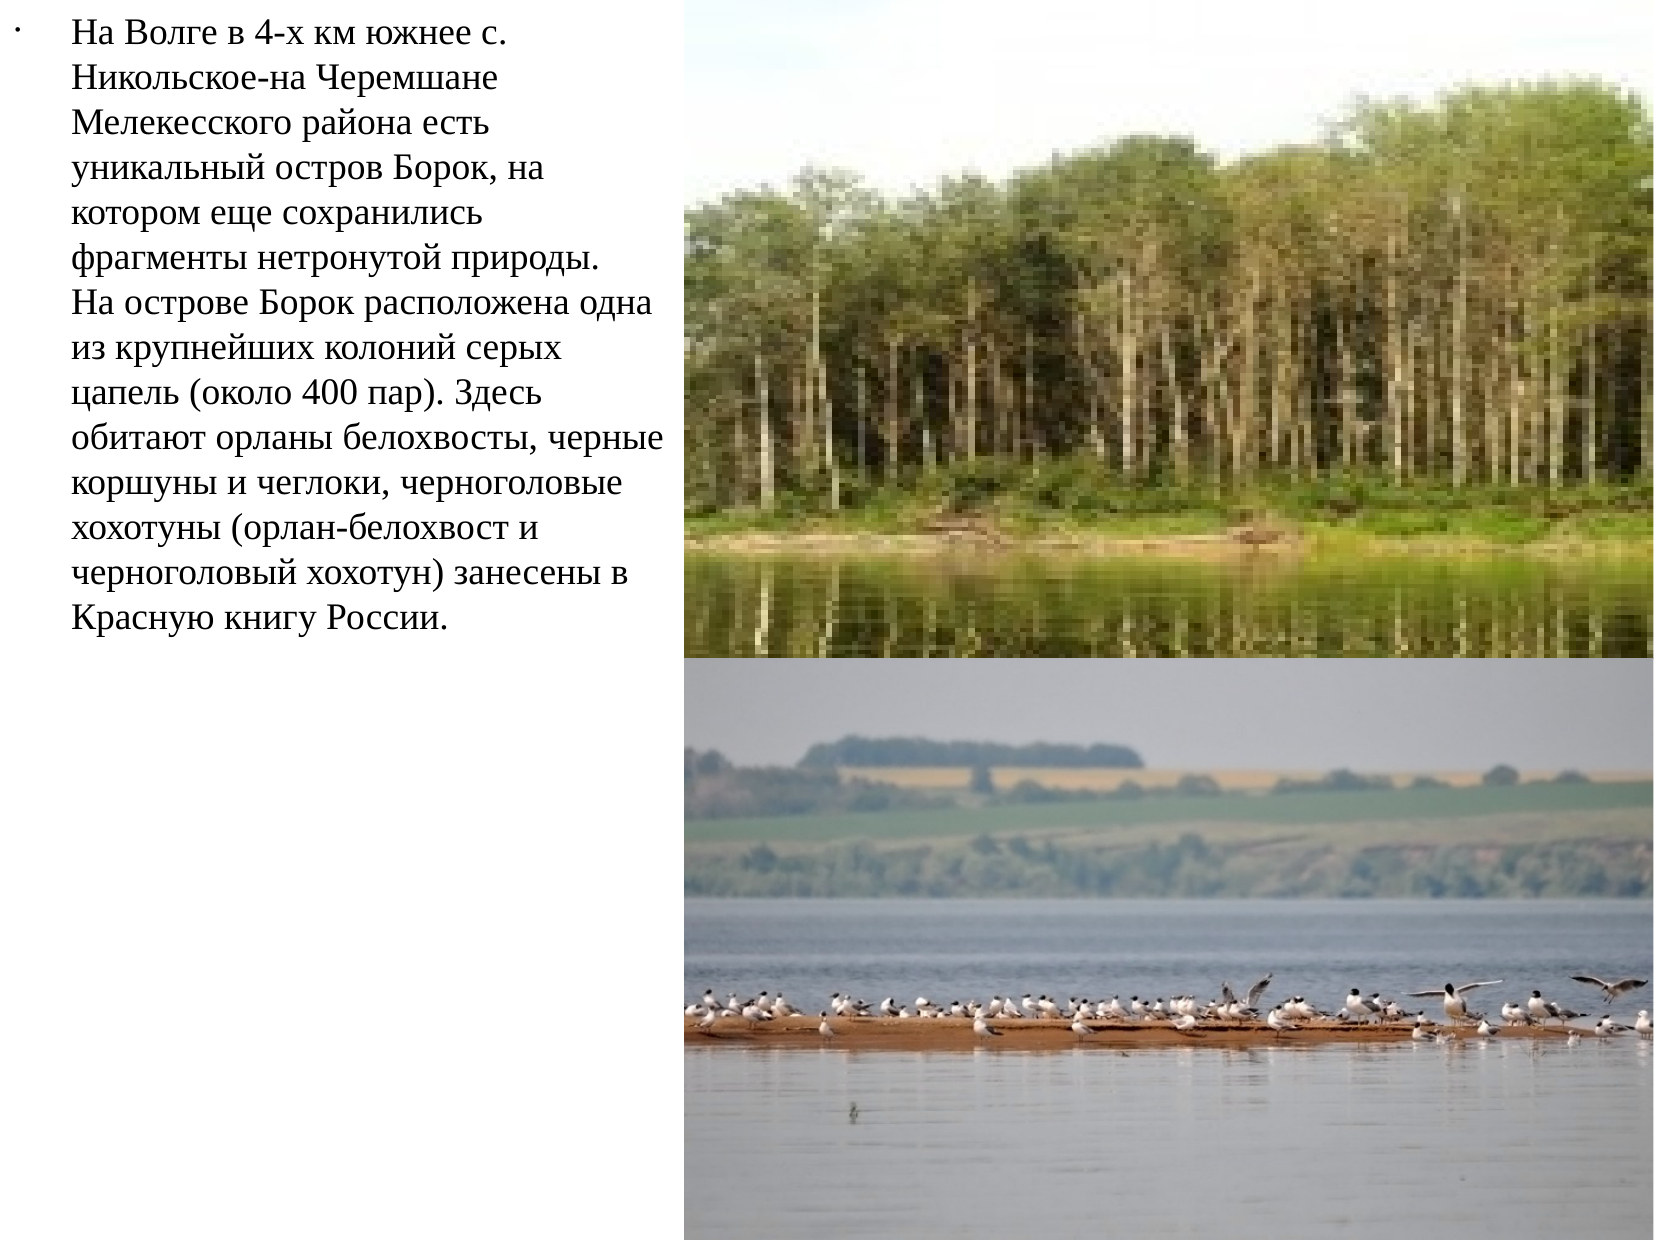

# На Волге в 4-х км южнее с. Никольское-на Черемшане Мелекесского района есть уникальный остров Борок, на котором еще сохранились фрагменты нетронутой природы. На острове Борок расположена одна из крупнейших колоний серых цапель (около 400 пар). Здесь обитают орланы белохвосты, черные коршуны и чеглоки, черноголовые хохотуны (орлан-белохвост и черноголовый хохотун) занесены в Красную книгу России.